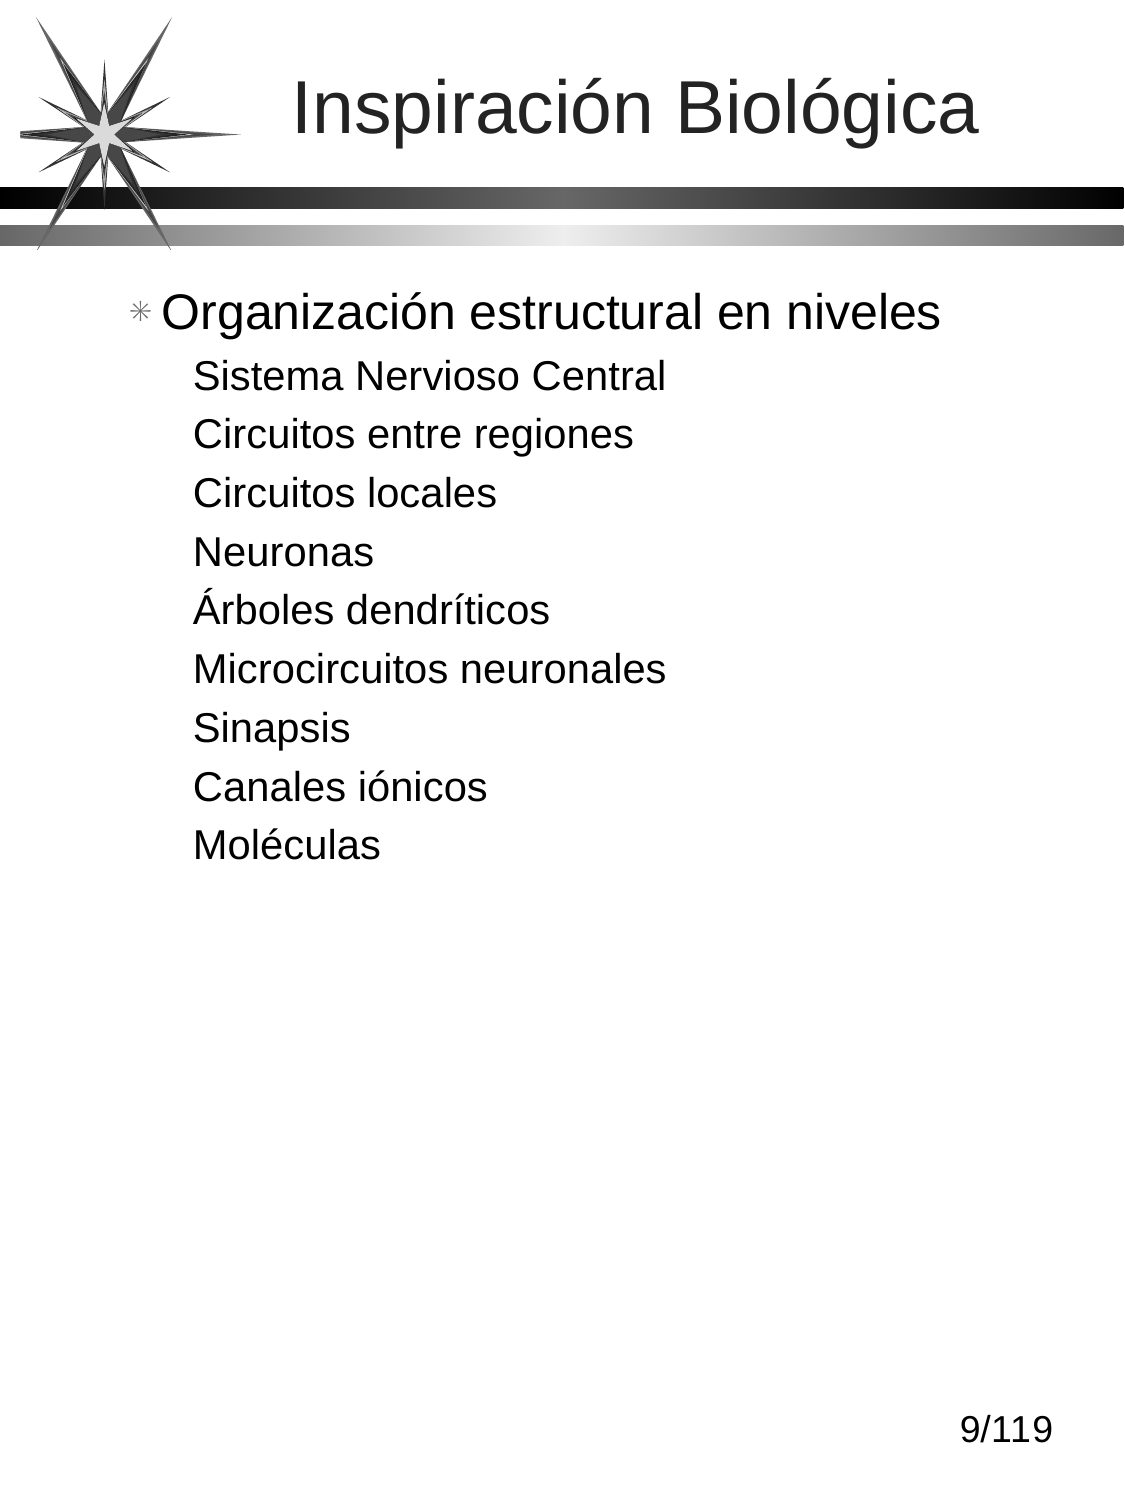

# Inspiración Biológica
Organización estructural en niveles
Sistema Nervioso Central
Circuitos entre regiones
Circuitos locales
Neuronas
Árboles dendríticos
Microcircuitos neuronales
Sinapsis
Canales iónicos
Moléculas